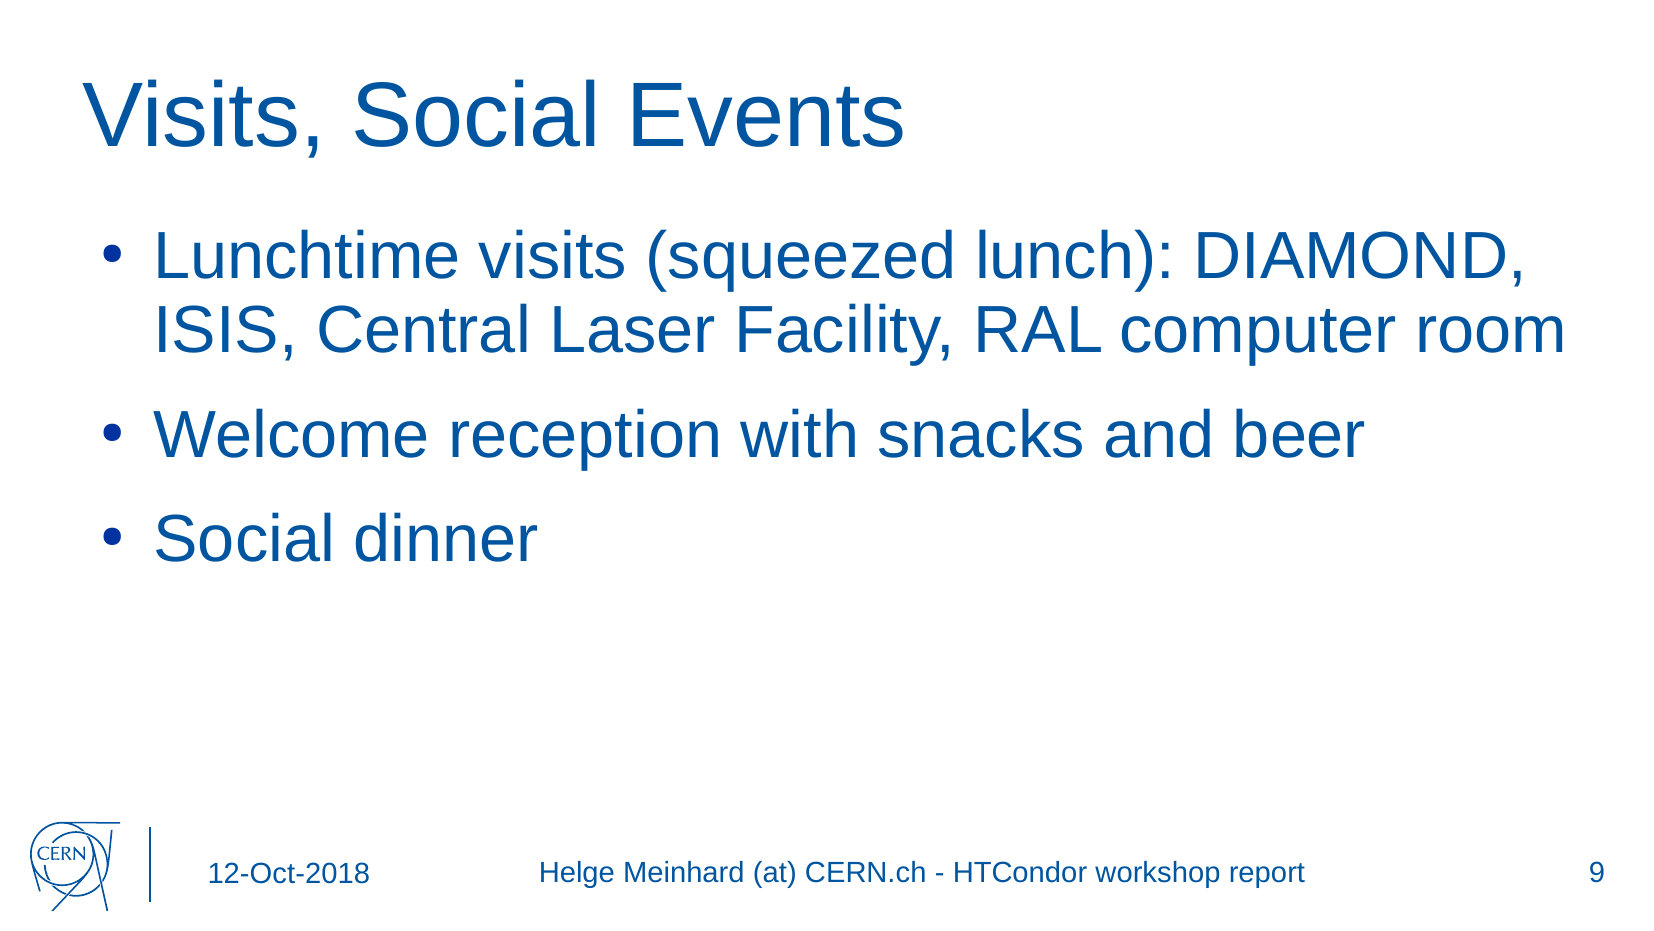

# Visits, Social Events
Lunchtime visits (squeezed lunch): DIAMOND, ISIS, Central Laser Facility, RAL computer room
Welcome reception with snacks and beer
Social dinner
Helge Meinhard (at) CERN.ch - HTCondor workshop report
9
12-Oct-2018